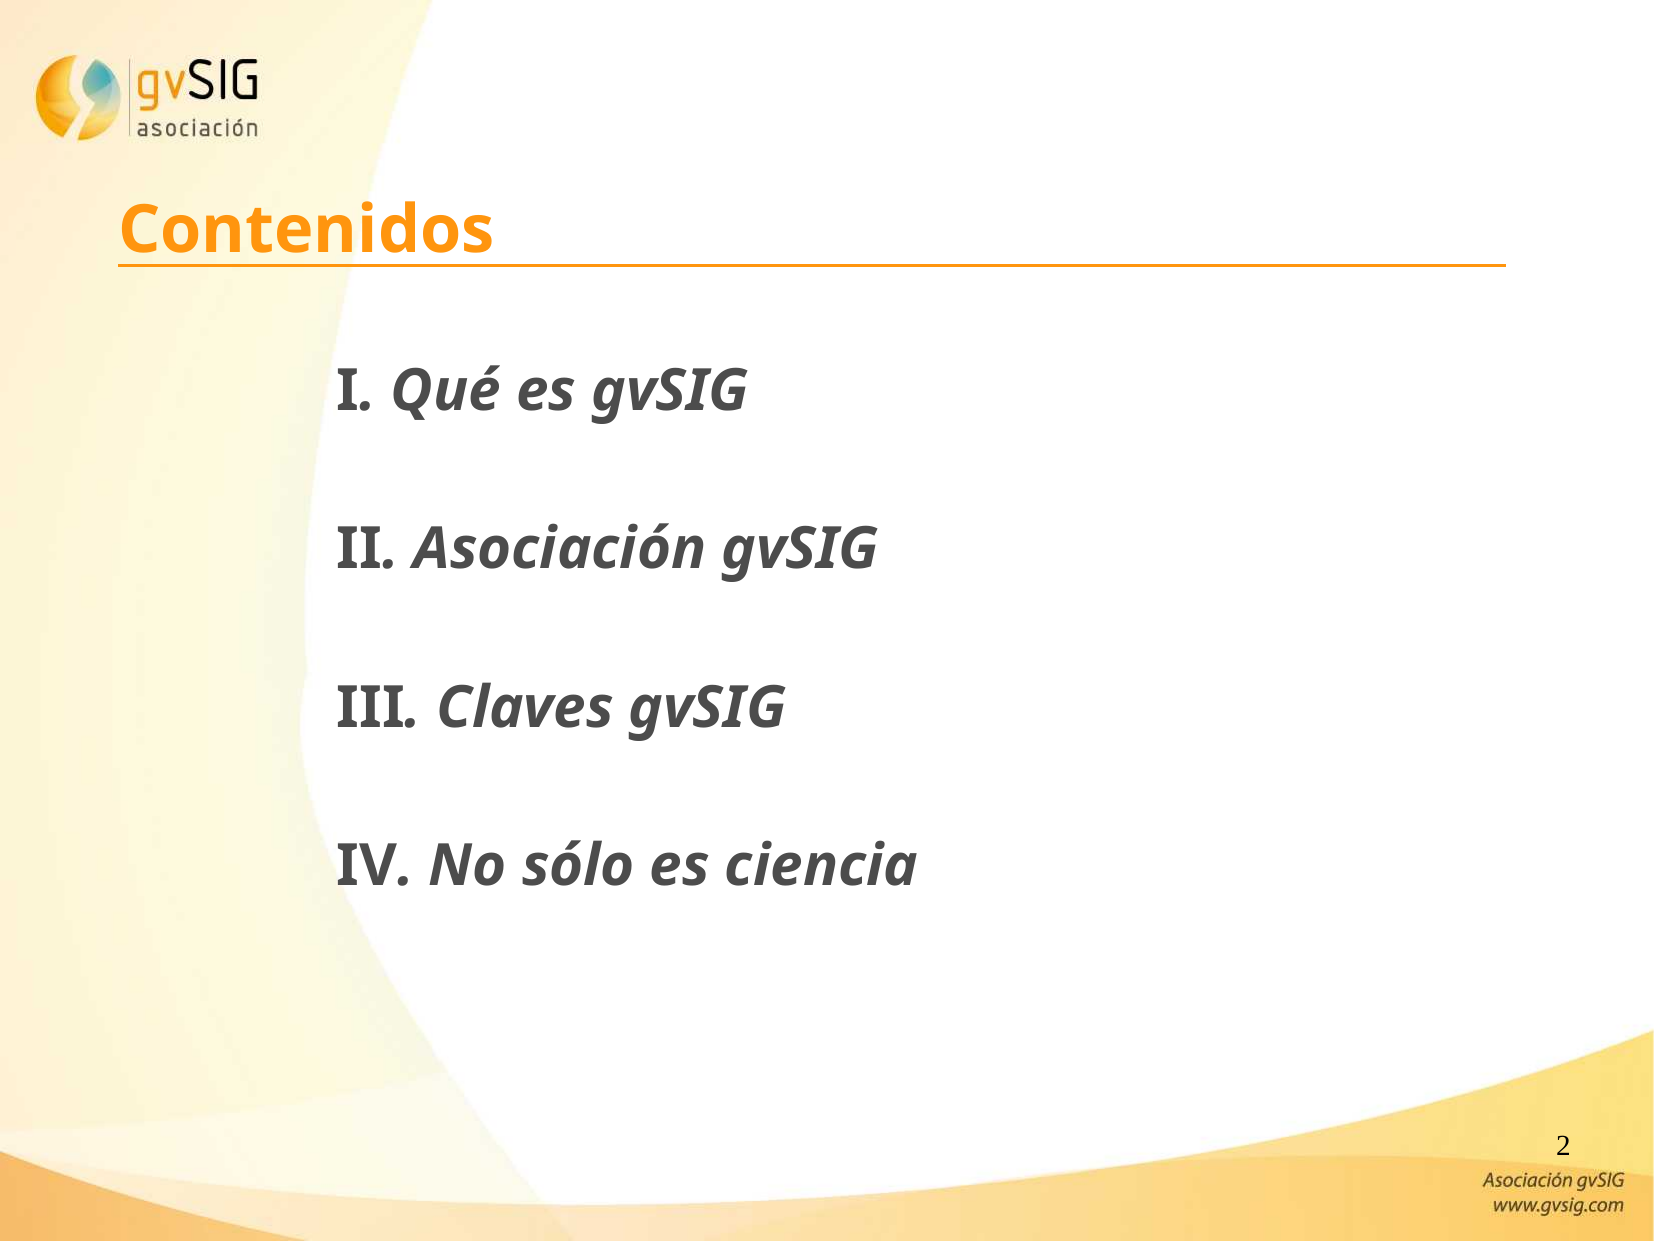

# Contenidos
I. Qué es gvSIG
II. Asociación gvSIG
III. Claves gvSIG
IV. No sólo es ciencia
2